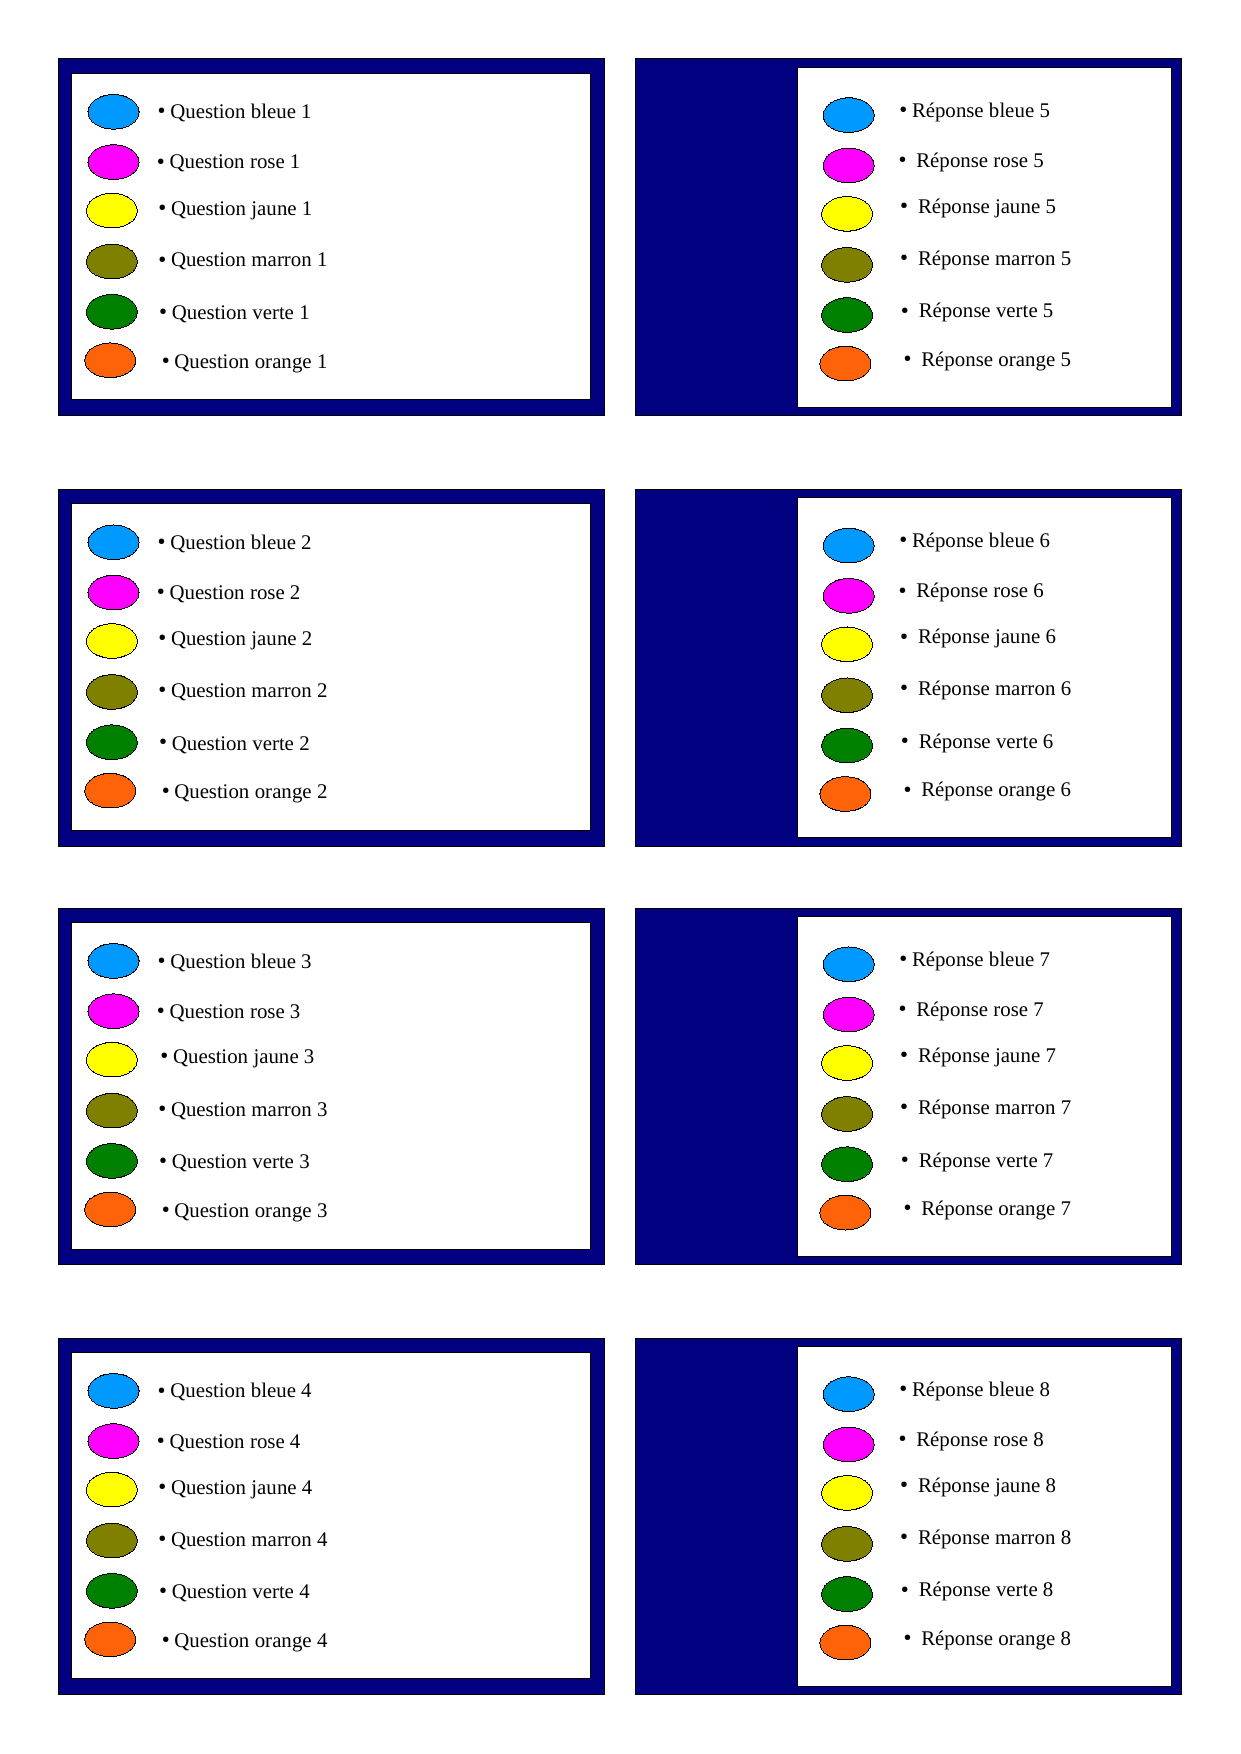

Réponse bleue 5
 Question bleue 1
 Réponse rose 5
 Question rose 1
 Réponse jaune 5
 Question jaune 1
 Réponse marron 5
 Question marron 1
 Réponse verte 5
 Question verte 1
 Réponse orange 5
 Question orange 1
 Réponse bleue 6
 Question bleue 2
 Réponse rose 6
 Question rose 2
 Réponse jaune 6
 Question jaune 2
 Réponse marron 6
 Question marron 2
 Réponse verte 6
 Question verte 2
 Réponse orange 6
 Question orange 2
 Réponse bleue 7
 Question bleue 3
 Réponse rose 7
 Question rose 3
 Réponse jaune 7
 Question jaune 3
 Réponse marron 7
 Question marron 3
 Réponse verte 7
 Question verte 3
 Réponse orange 7
 Question orange 3
 Réponse bleue 8
 Question bleue 4
 Réponse rose 8
 Question rose 4
 Réponse jaune 8
 Question jaune 4
 Réponse marron 8
 Question marron 4
 Réponse verte 8
 Question verte 4
 Réponse orange 8
 Question orange 4